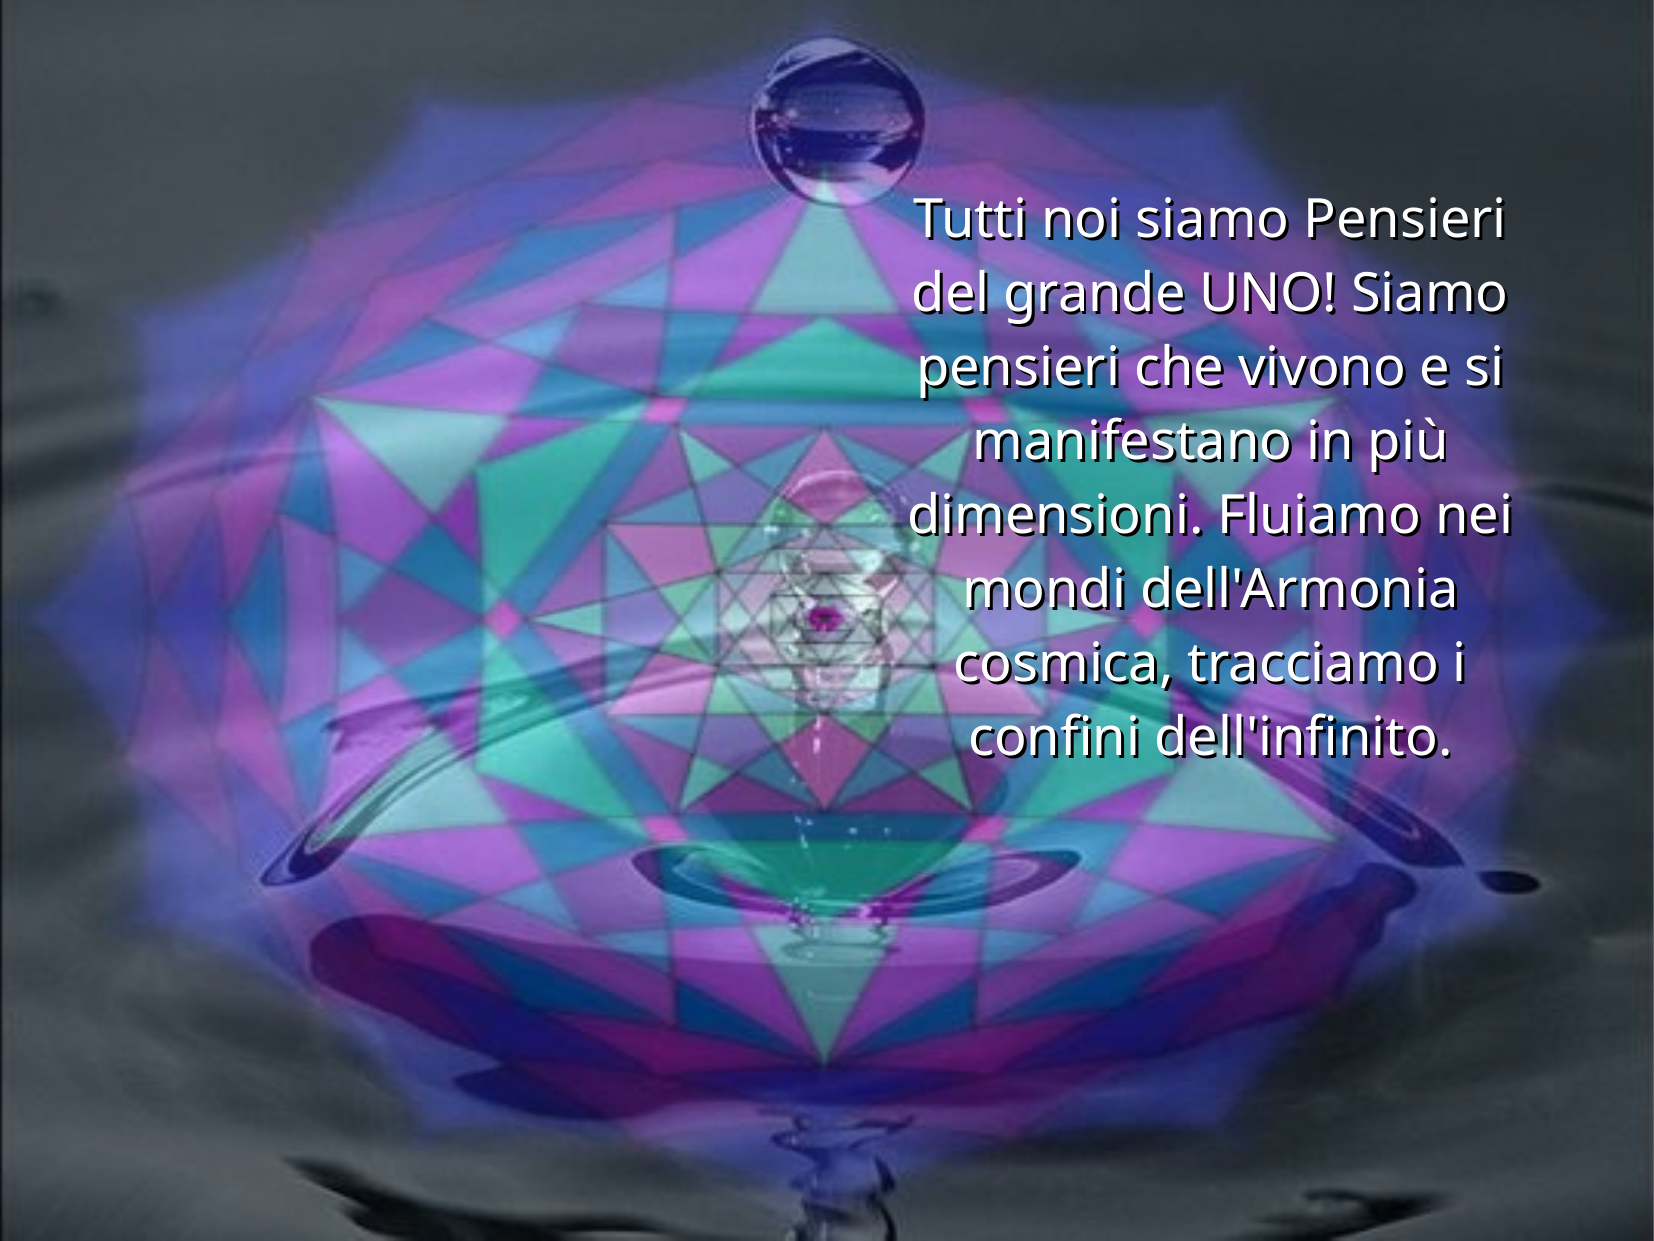

# Tutti noi siamo Pensieri del grande UNO! Siamo pensieri che vivono e si manifestano in più dimensioni. Fluiamo nei mondi dell'Armonia cosmica, tracciamo i confini dell'infinito.